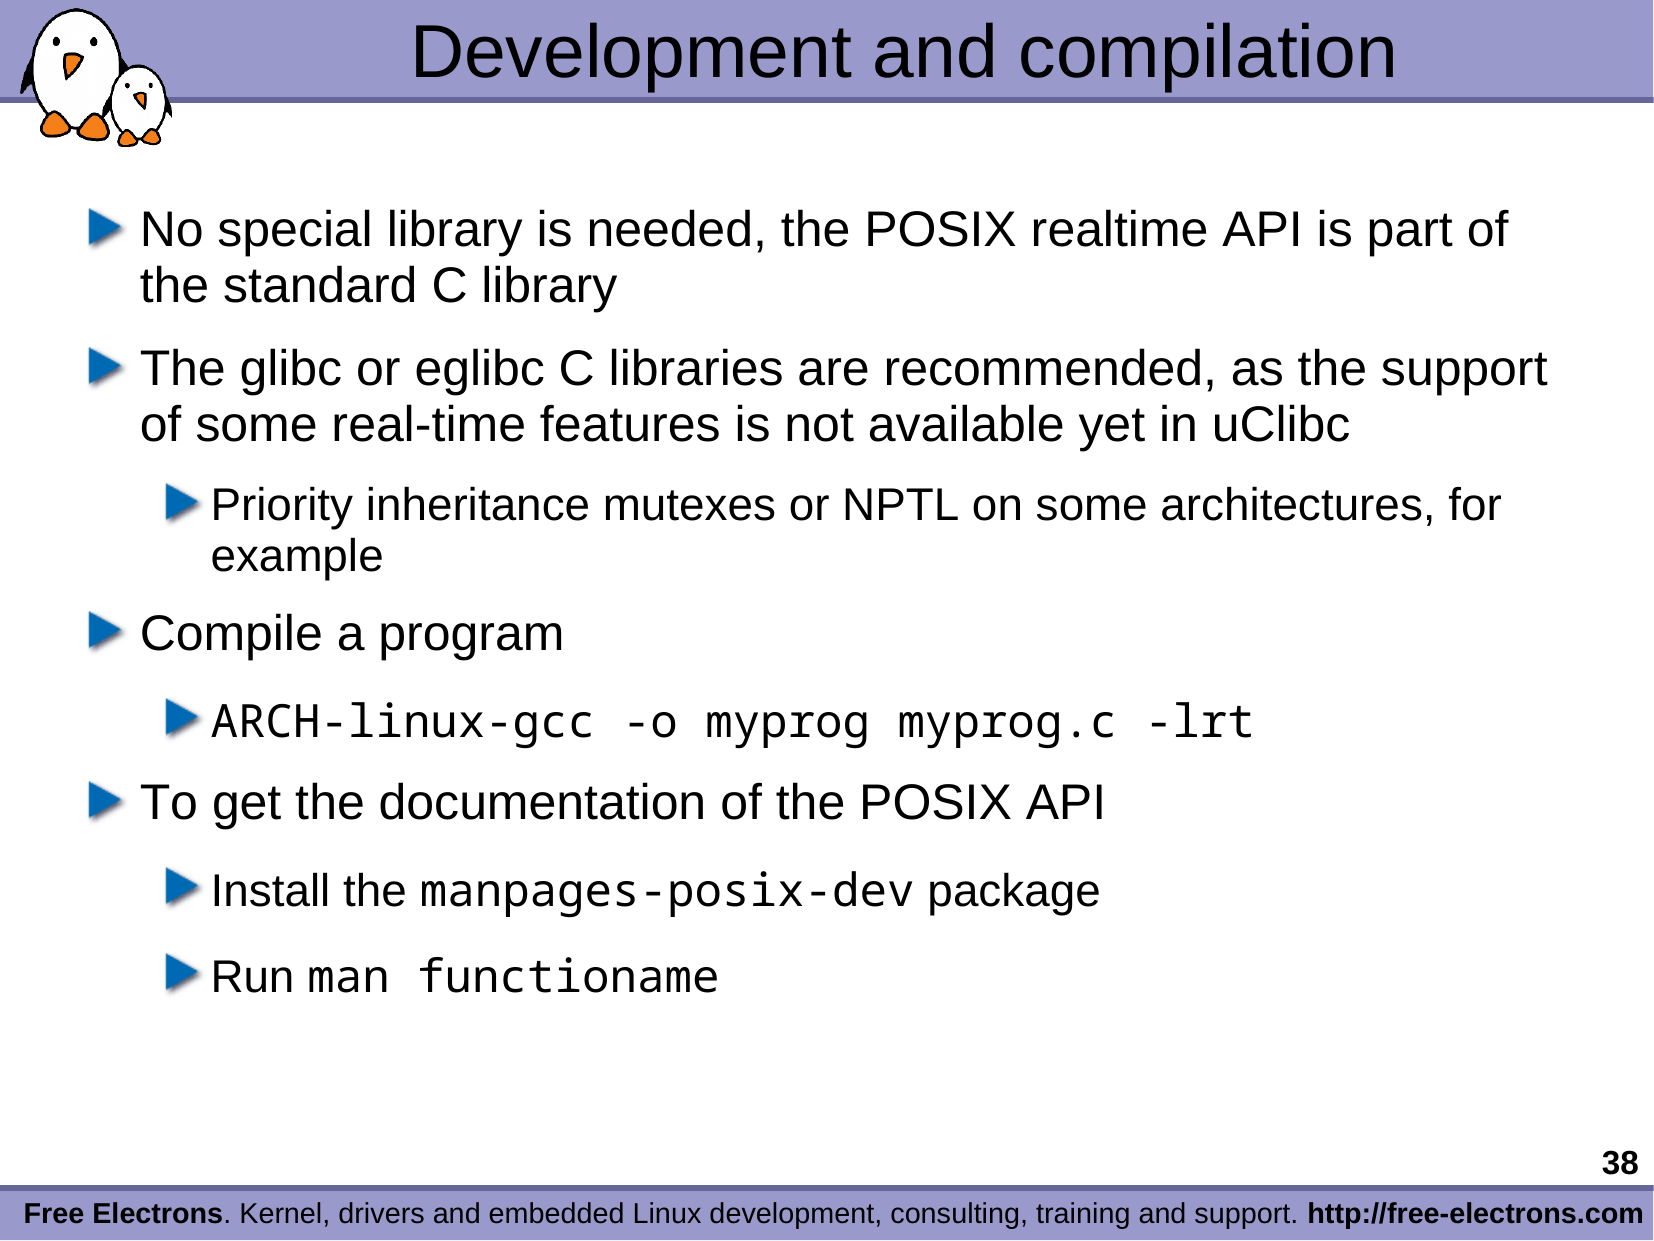

# Development and compilation
No special library is needed, the POSIX realtime API is part of the standard C library
The glibc or eglibc C libraries are recommended, as the support of some real-time features is not available yet in uClibc
Priority inheritance mutexes or NPTL on some architectures, for example
Compile a program
ARCH-linux-gcc -o myprog myprog.c -lrt
To get the documentation of the POSIX API
Install the manpages-posix-dev package
Run man functioname